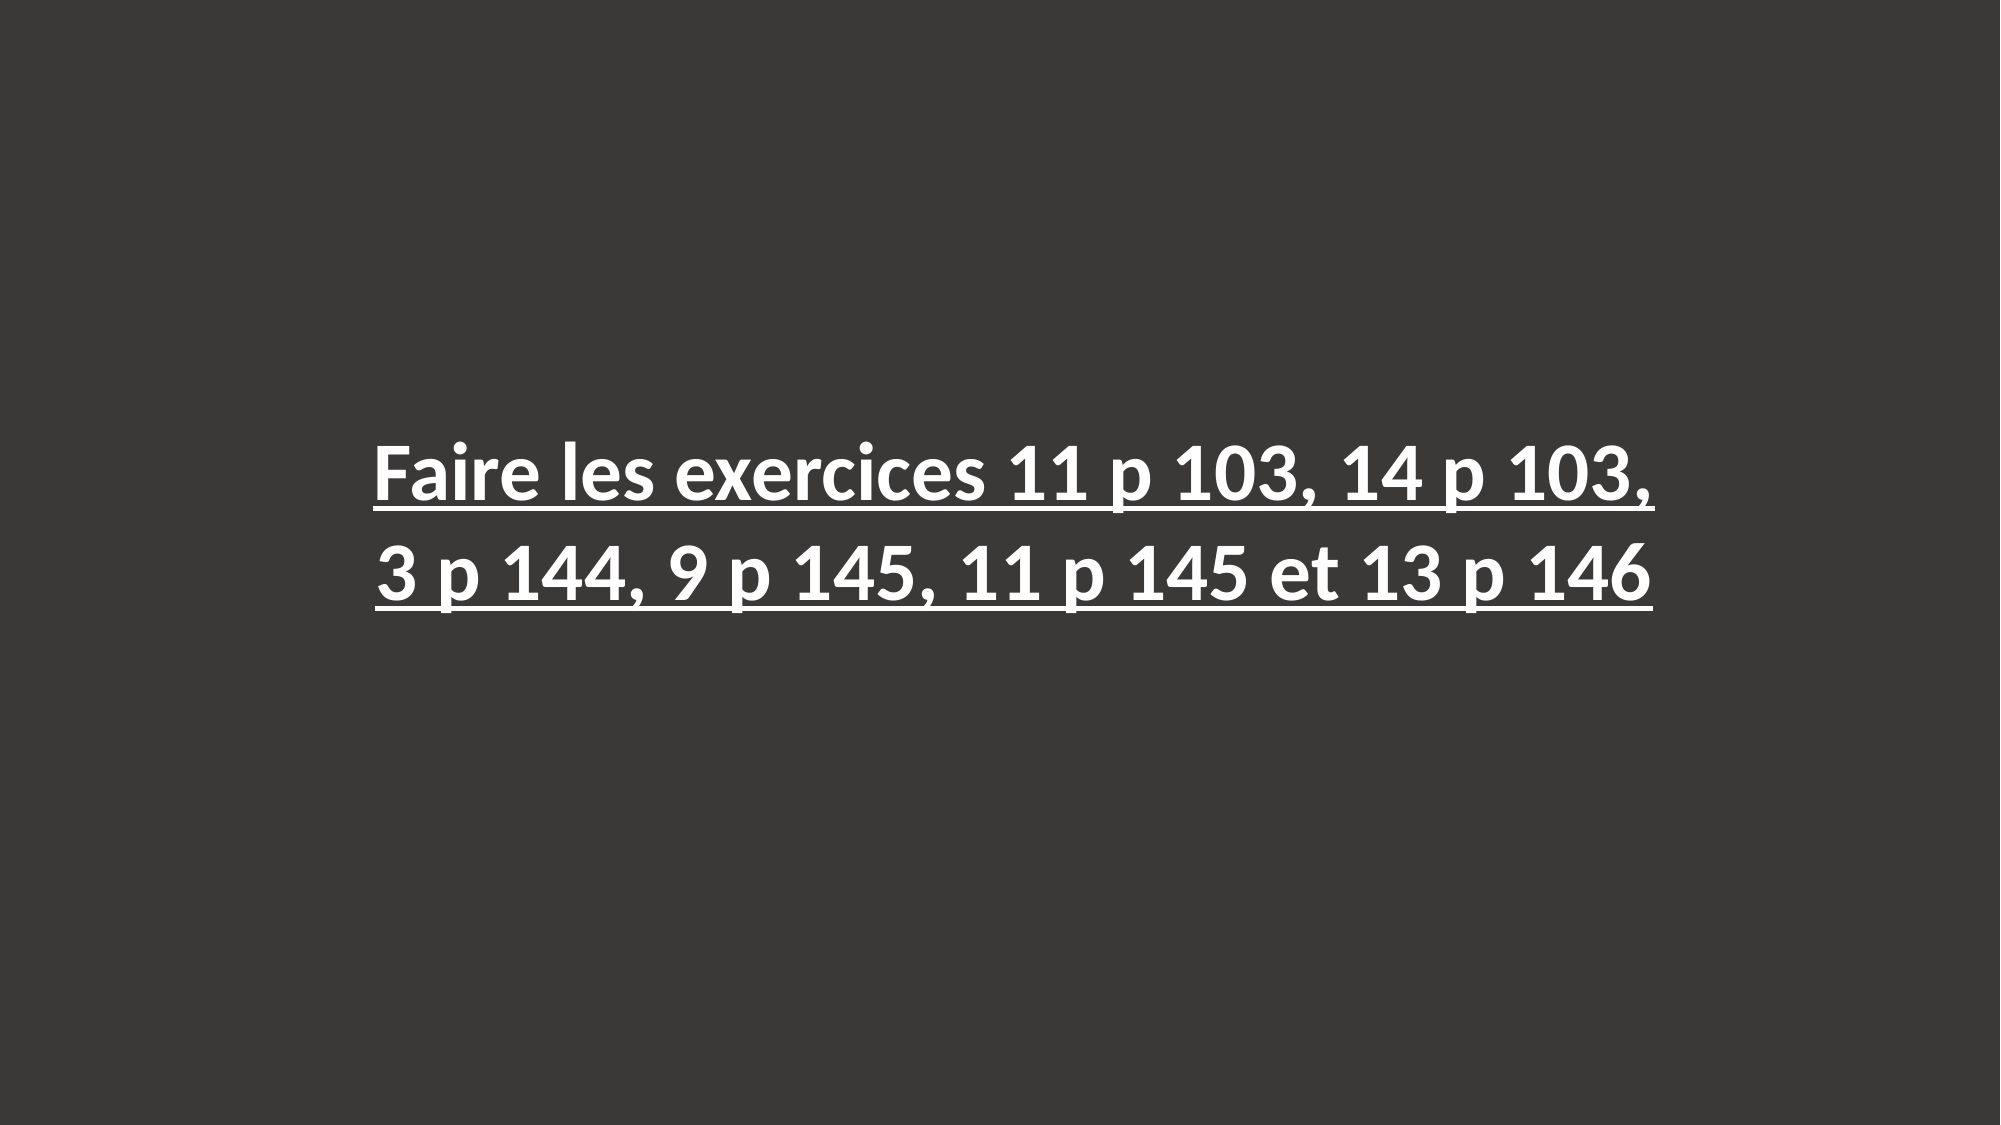

Faire les exercices 11 p 103, 14 p 103, 3 p 144, 9 p 145, 11 p 145 et 13 p 146